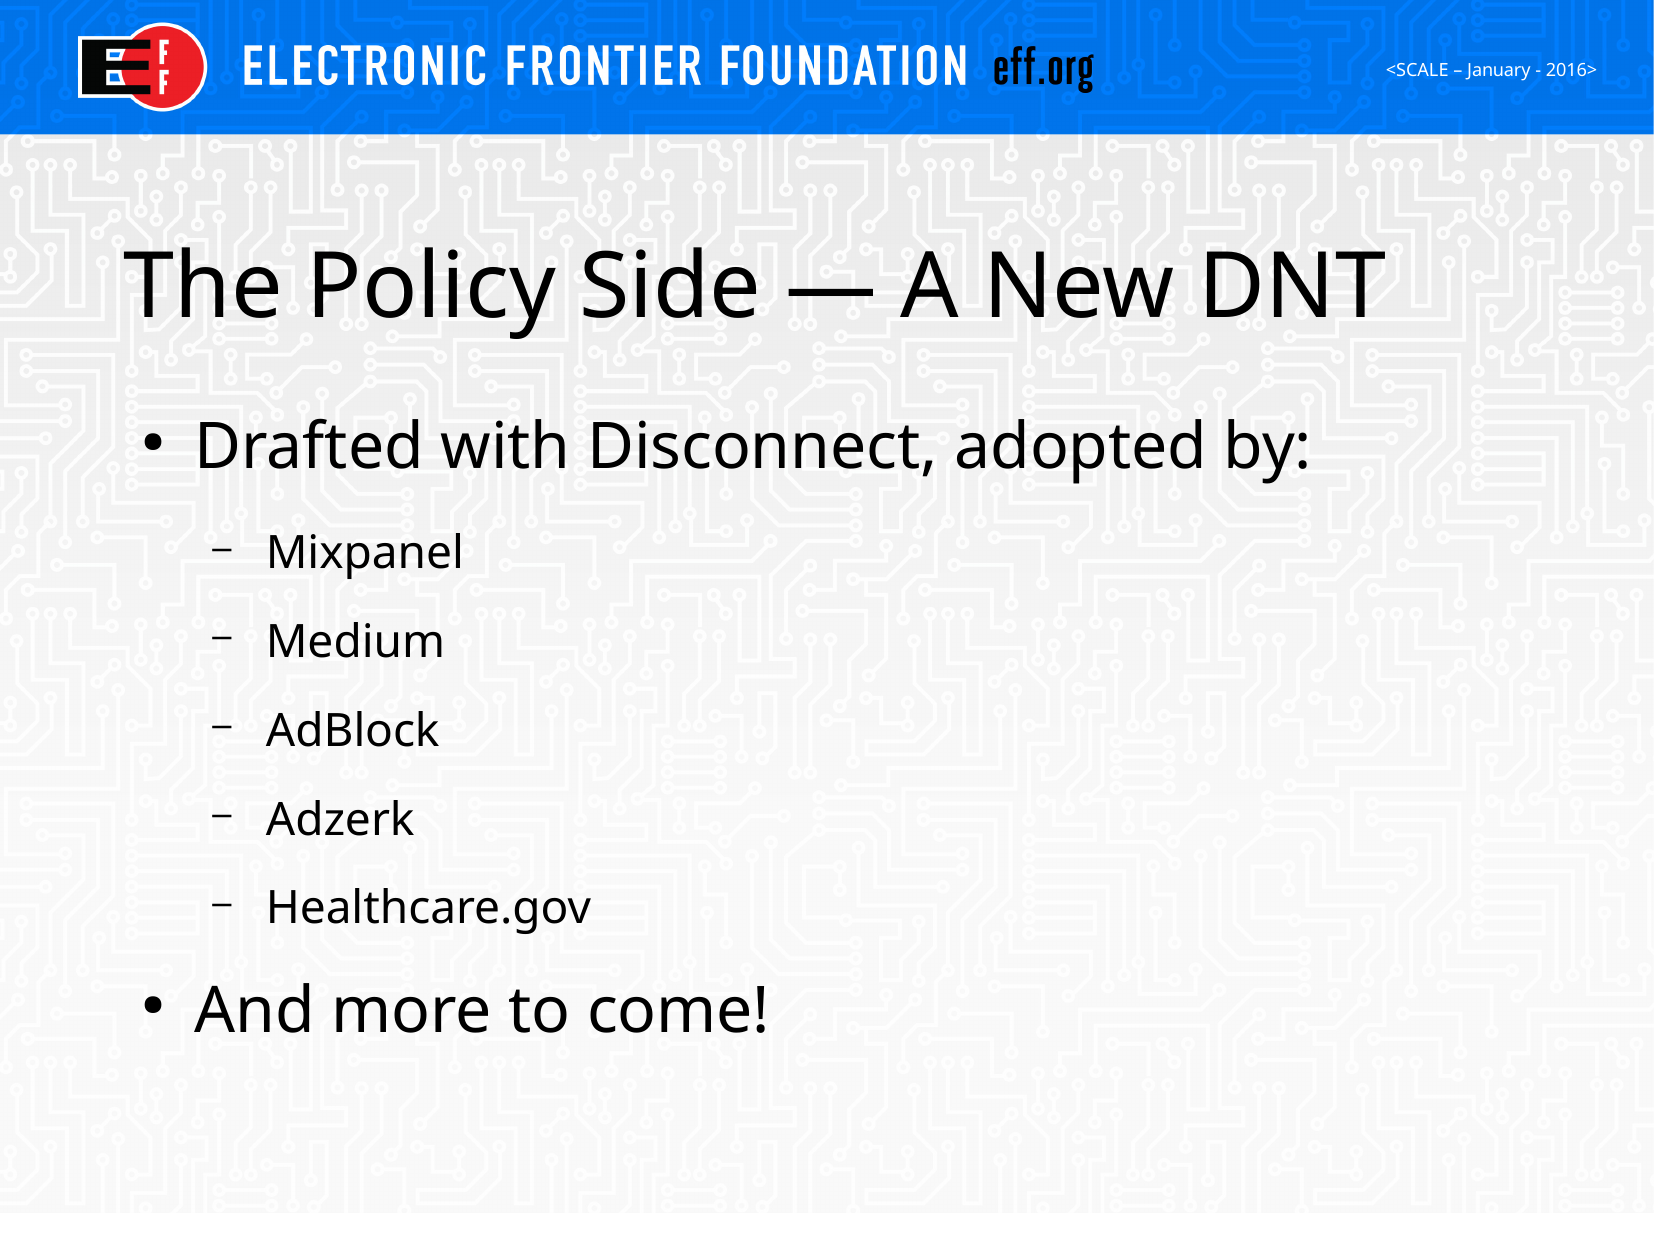

# The Policy Side — A New DNT
Drafted with Disconnect, adopted by:
Mixpanel
Medium
AdBlock
Adzerk
Healthcare.gov
And more to come!